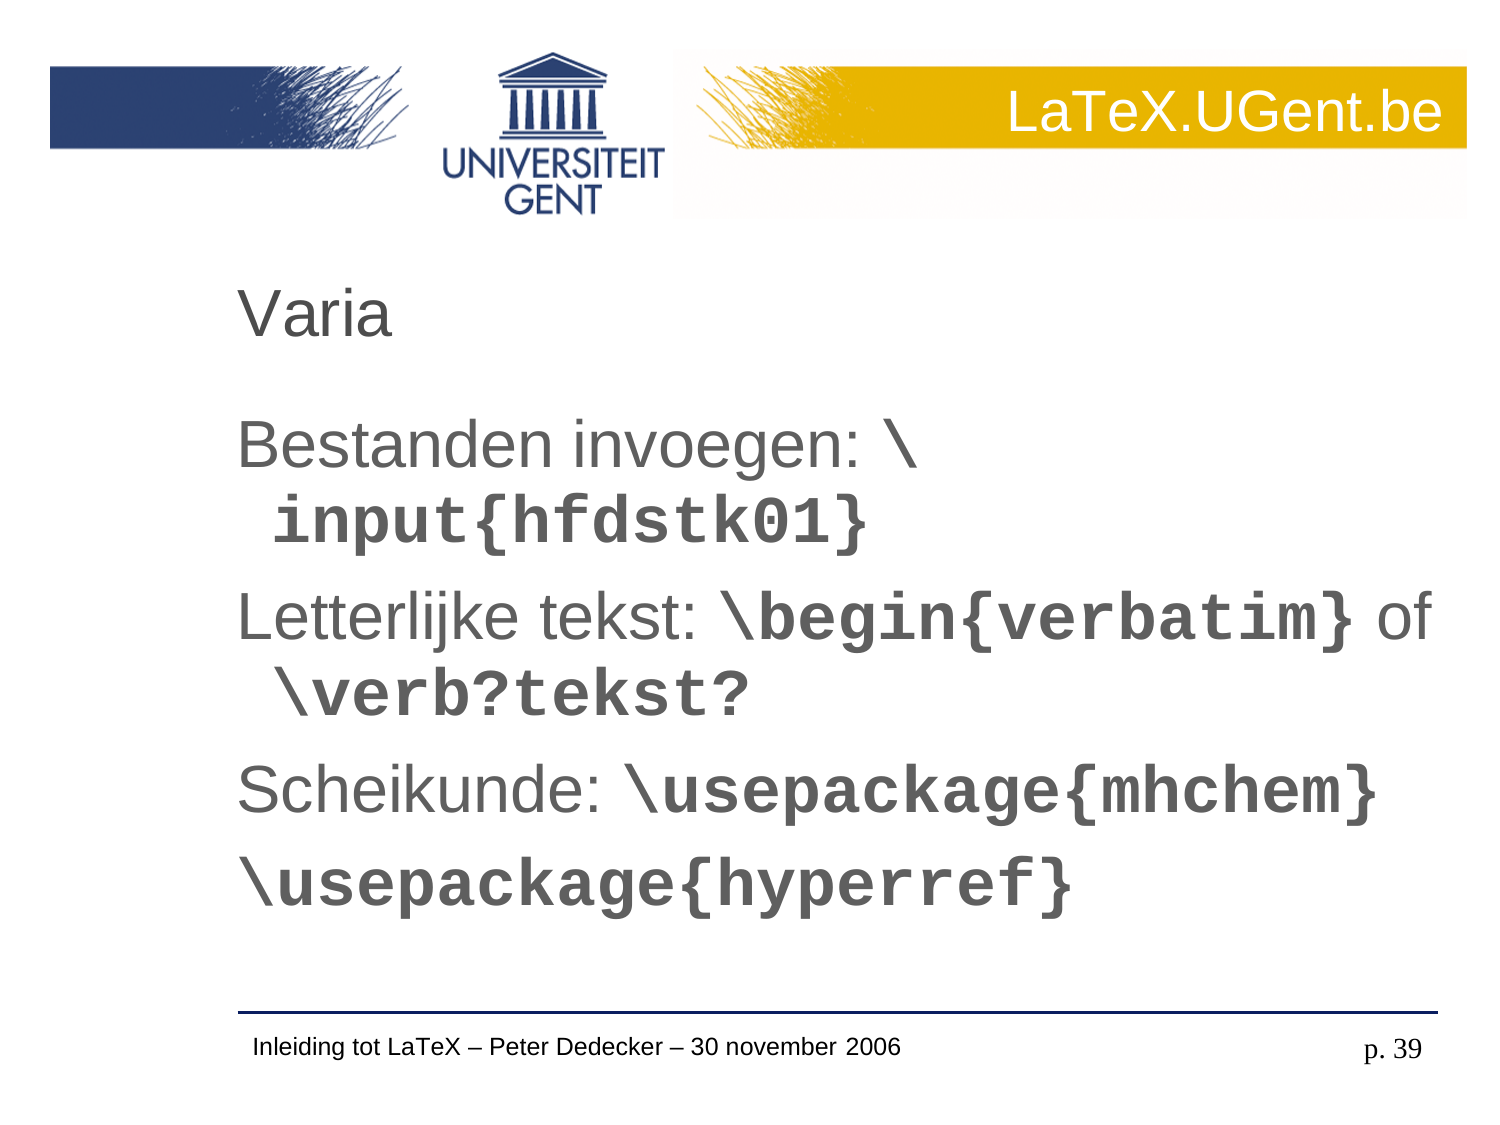

# Varia
Bestanden invoegen: \input{hfdstk01}
Letterlijke tekst: \begin{verbatim} of \verb?tekst?
Scheikunde: \usepackage{mhchem}
\usepackage{hyperref}
39